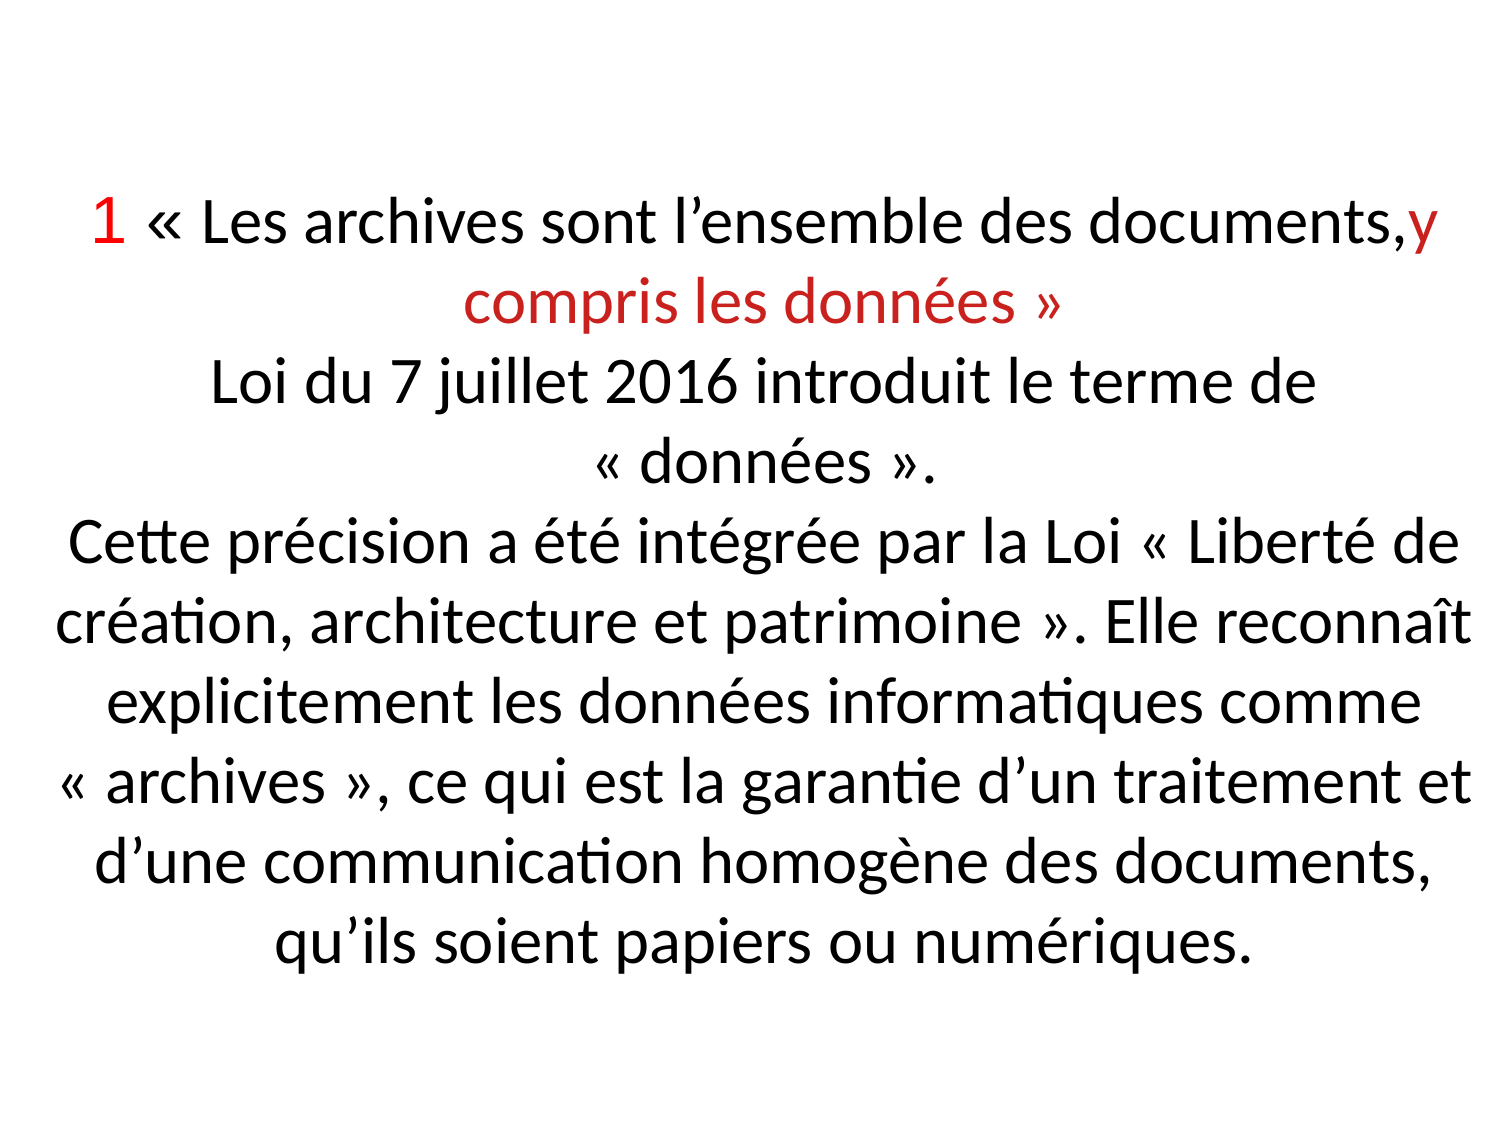

# 1 « Les archives sont l’ensemble des documents,y compris les données » Loi du 7 juillet 2016 introduit le terme de « données ». Cette précision a été intégrée par la Loi « Liberté de création, architecture et patrimoine ». Elle reconnaît explicitement les données informatiques comme « archives », ce qui est la garantie d’un traitement et d’une communication homogène des documents, qu’ils soient papiers ou numériques.